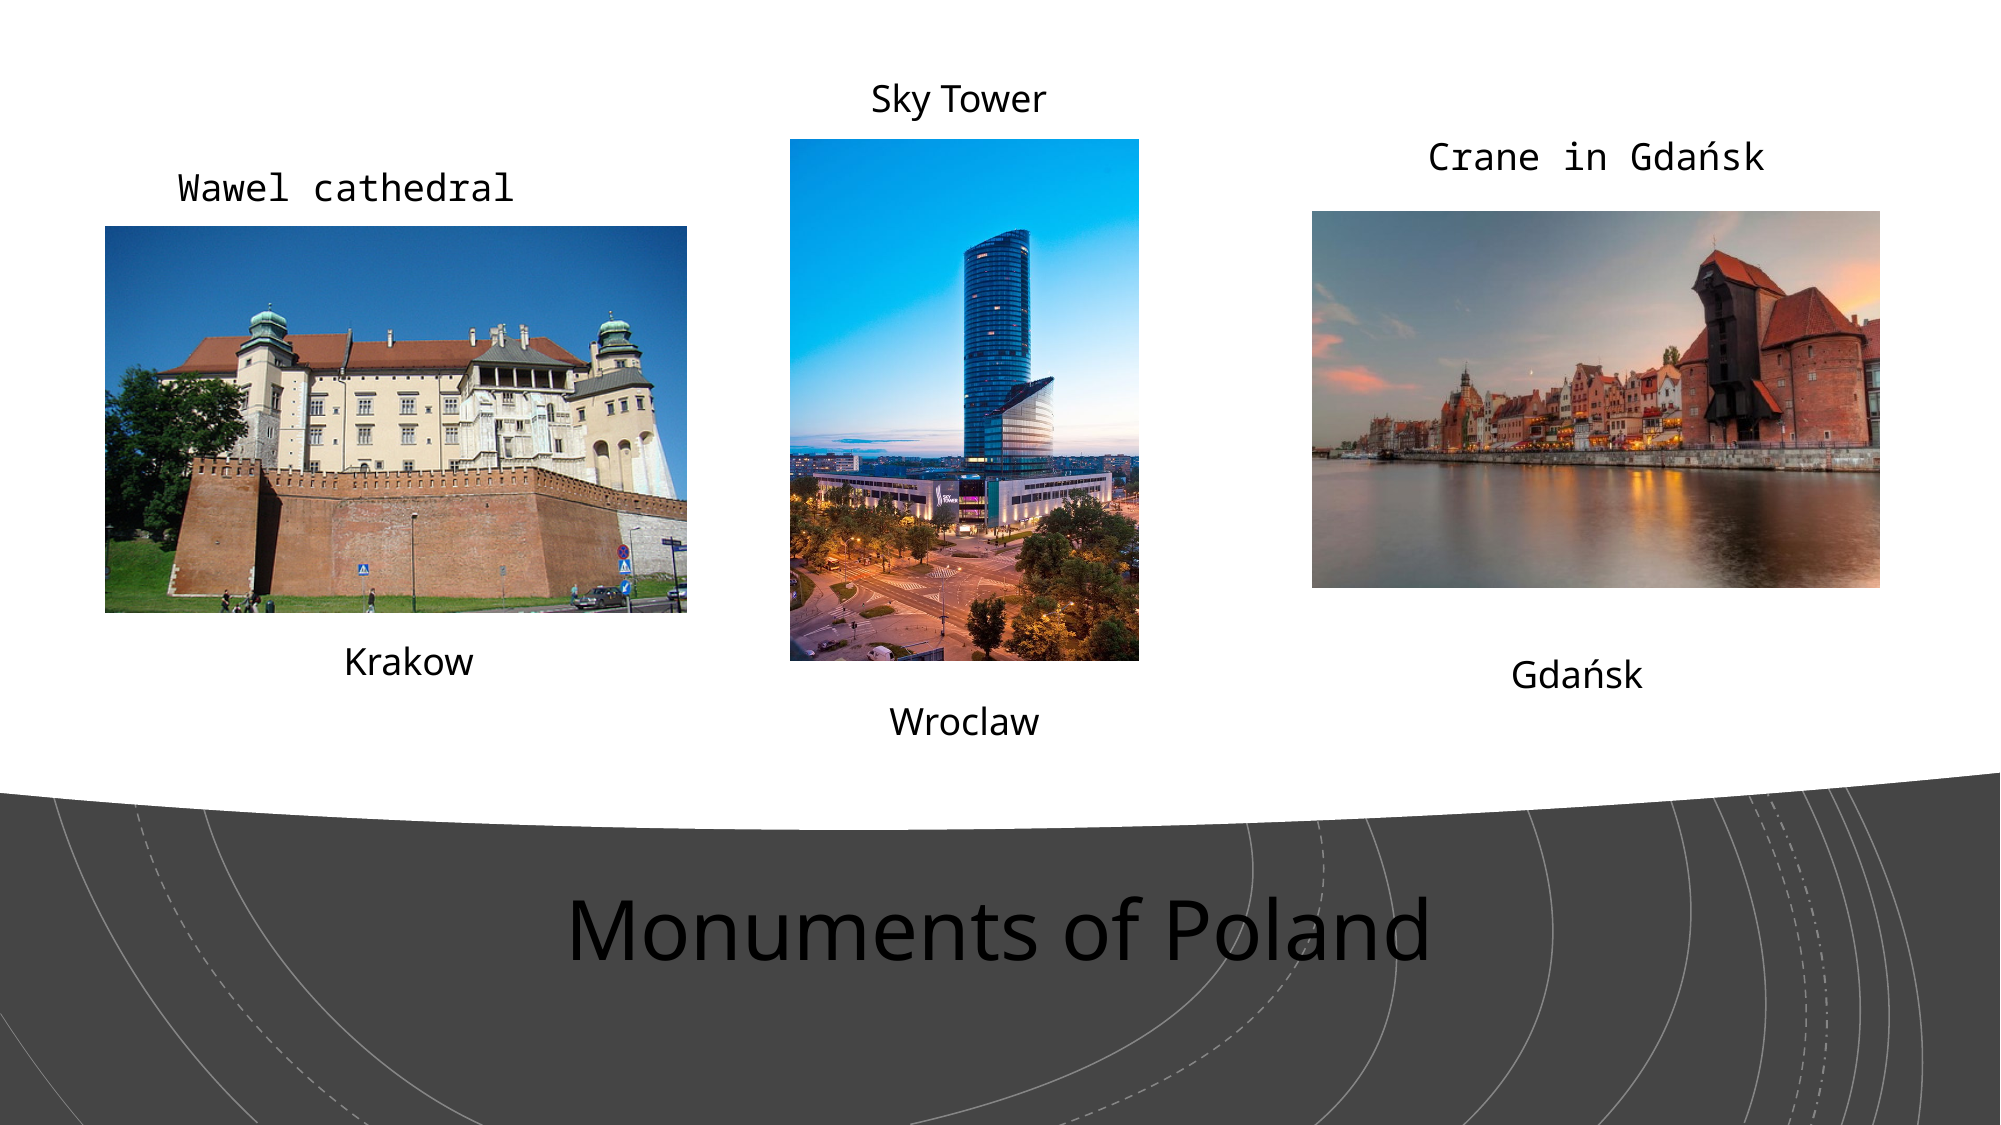

Sky Tower
Crane in Gdańsk
Wawel cathedral
Krakow
Gdańsk
Wroclaw
# Monuments of Poland